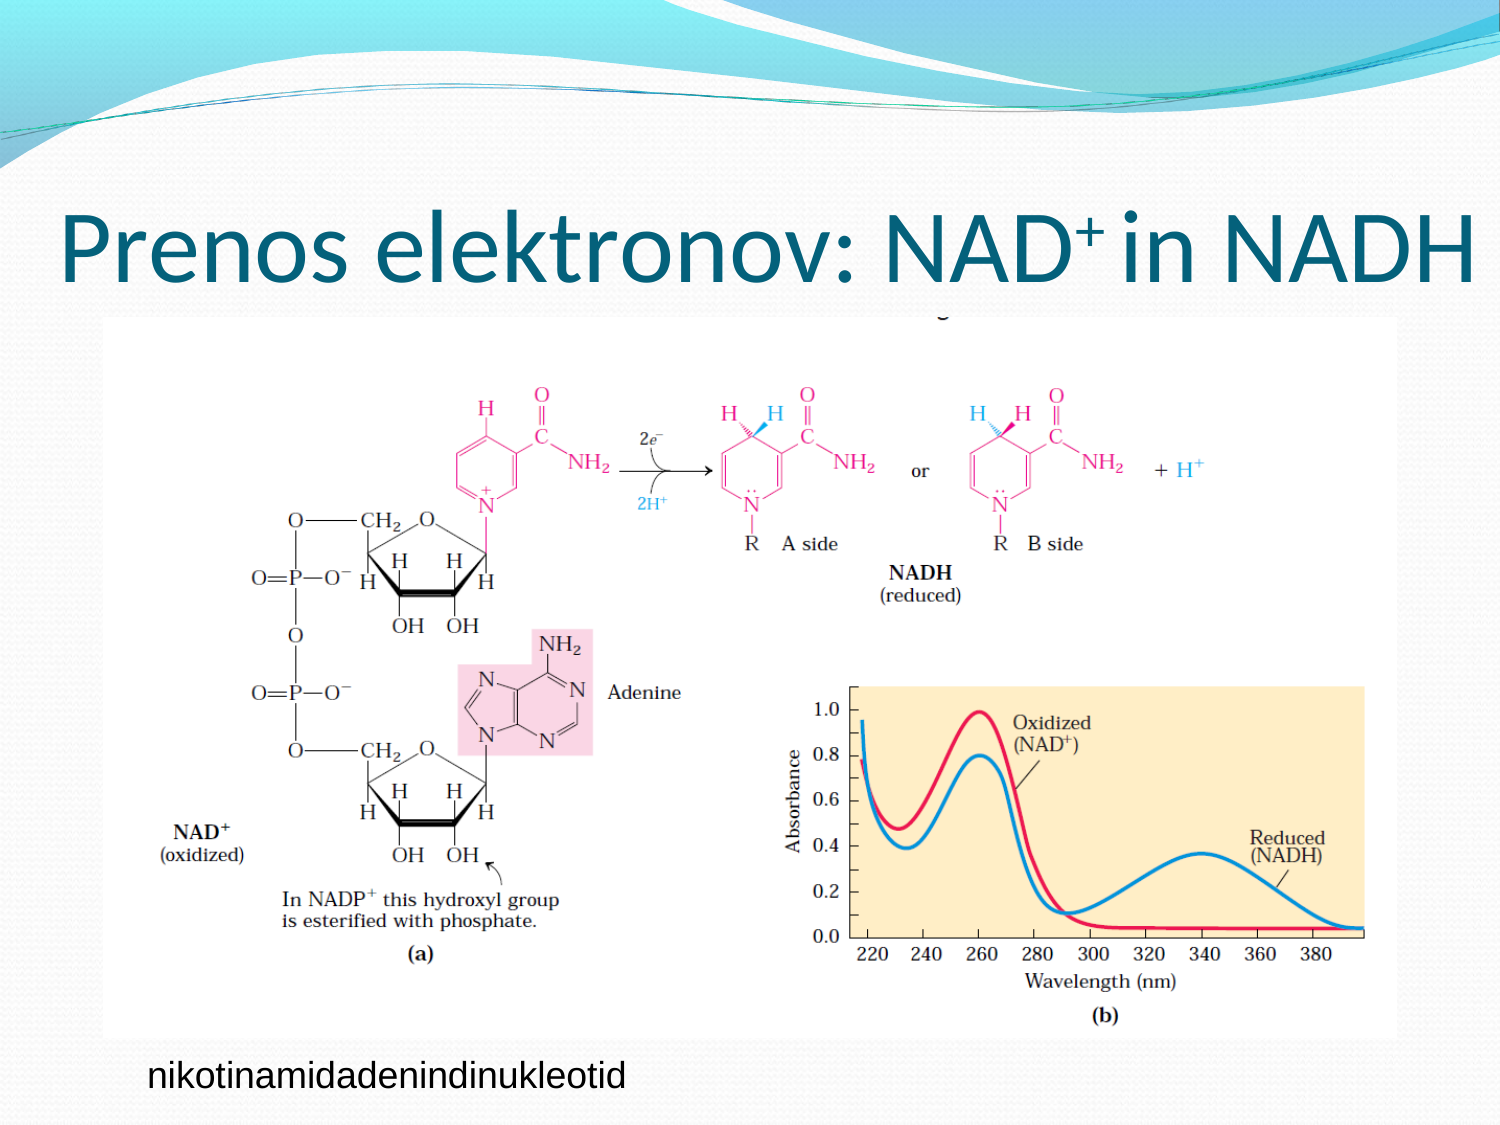

# Prenos elektronov: NAD+ in NADH
nikotinamidadenindinukleotid